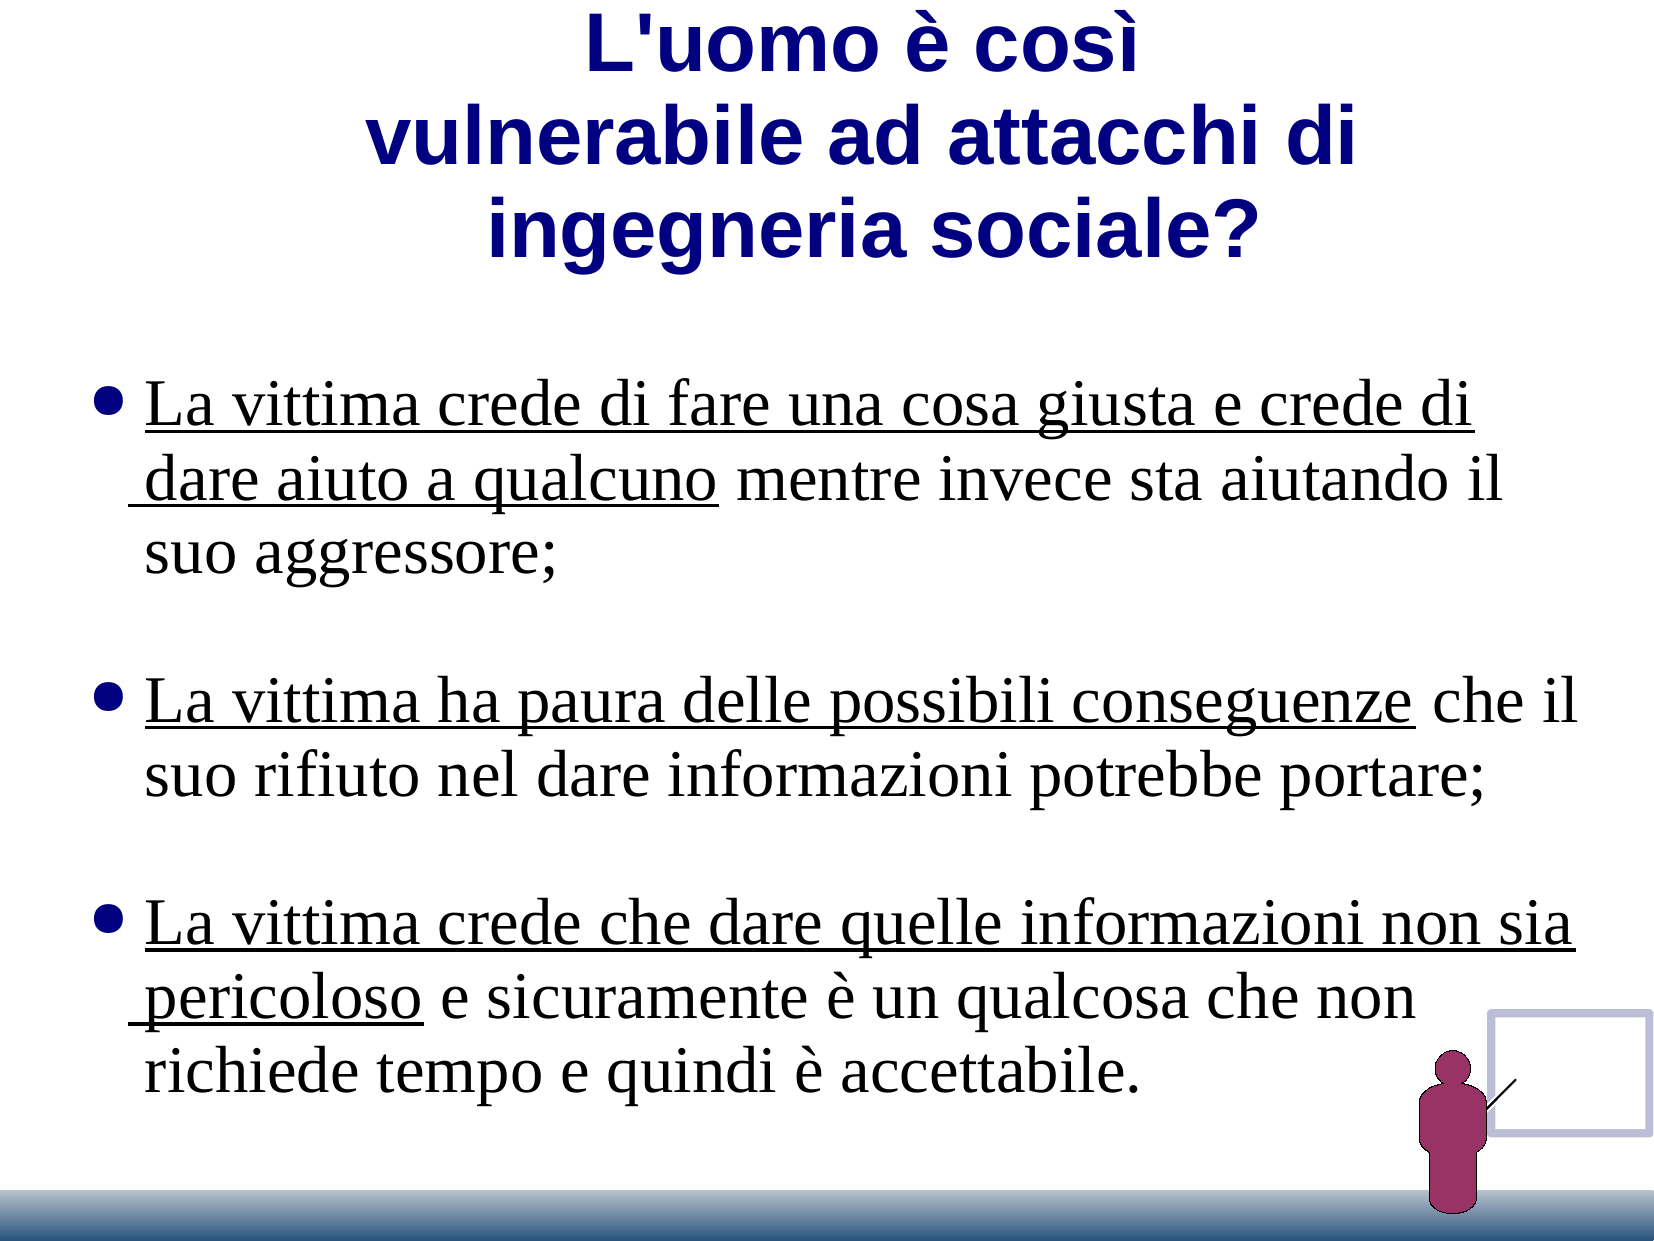

# L'uomo è così vulnerabile ad attacchi di ingegneria sociale?
 La vittima crede di fare una cosa giusta e crede di
 dare aiuto a qualcuno mentre invece sta aiutando il
 suo aggressore;
 La vittima ha paura delle possibili conseguenze che il
 suo rifiuto nel dare informazioni potrebbe portare;
 La vittima crede che dare quelle informazioni non sia
 pericoloso e sicuramente è un qualcosa che non
 richiede tempo e quindi è accettabile.